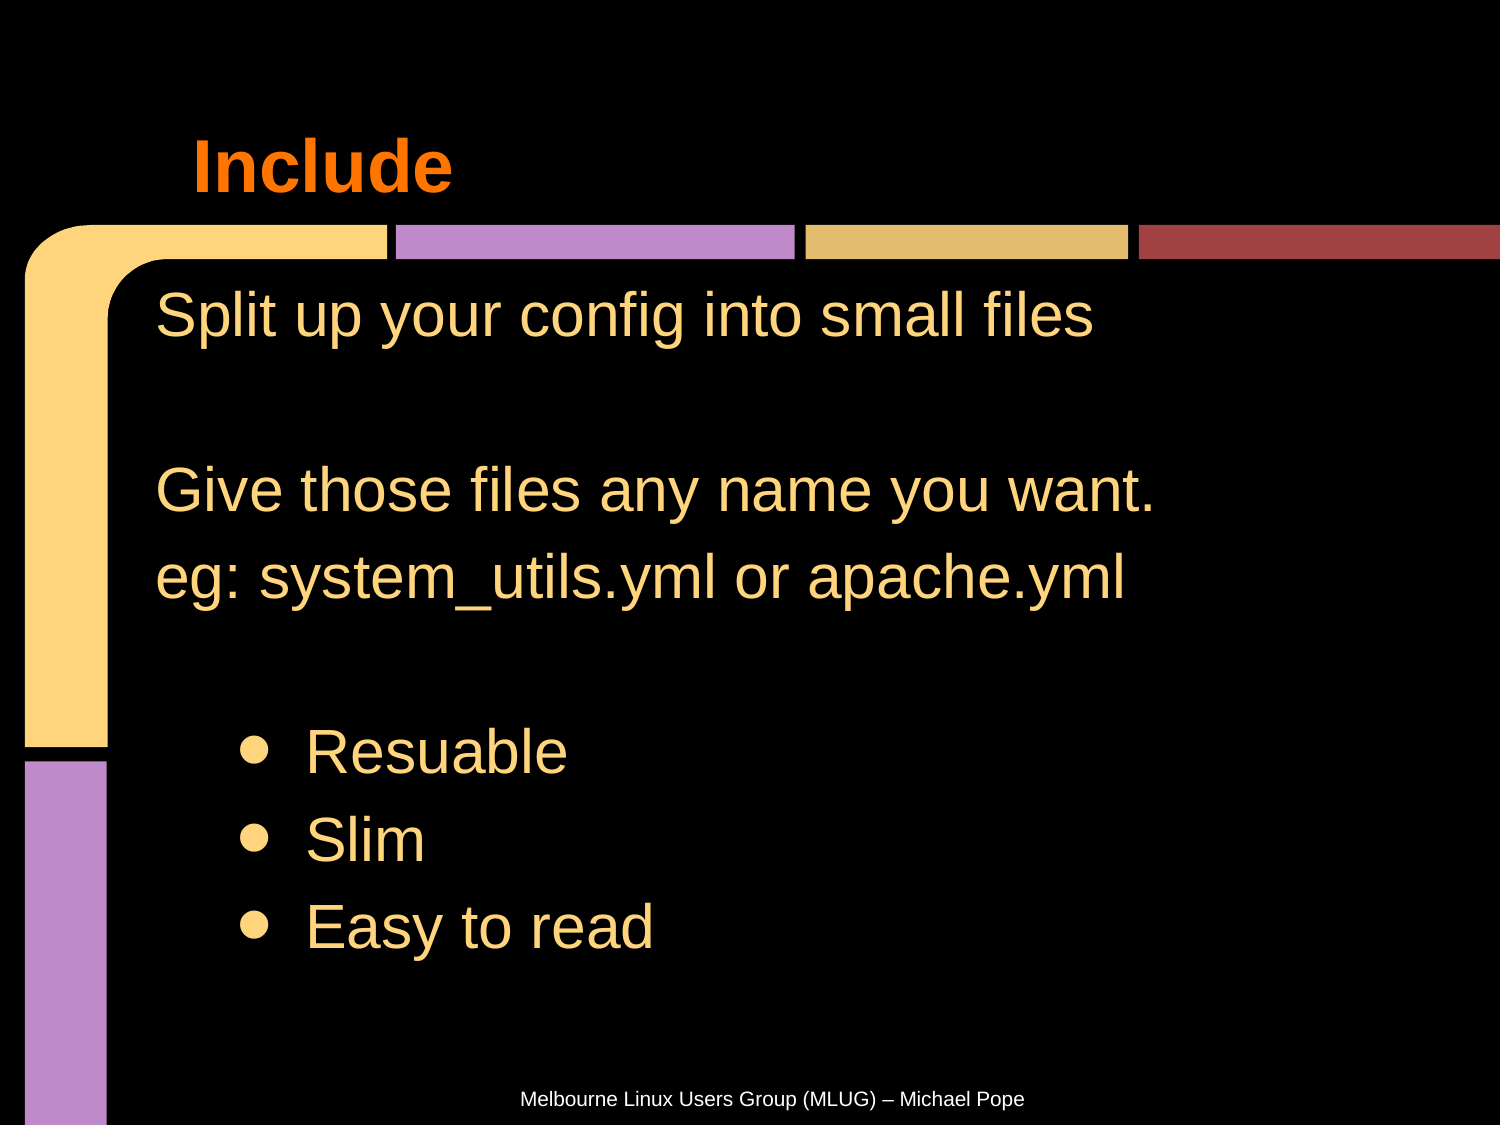

Include
# Split up your config into small files
Give those files any name you want.
eg: system_utils.yml or apache.yml
Resuable
Slim
Easy to read